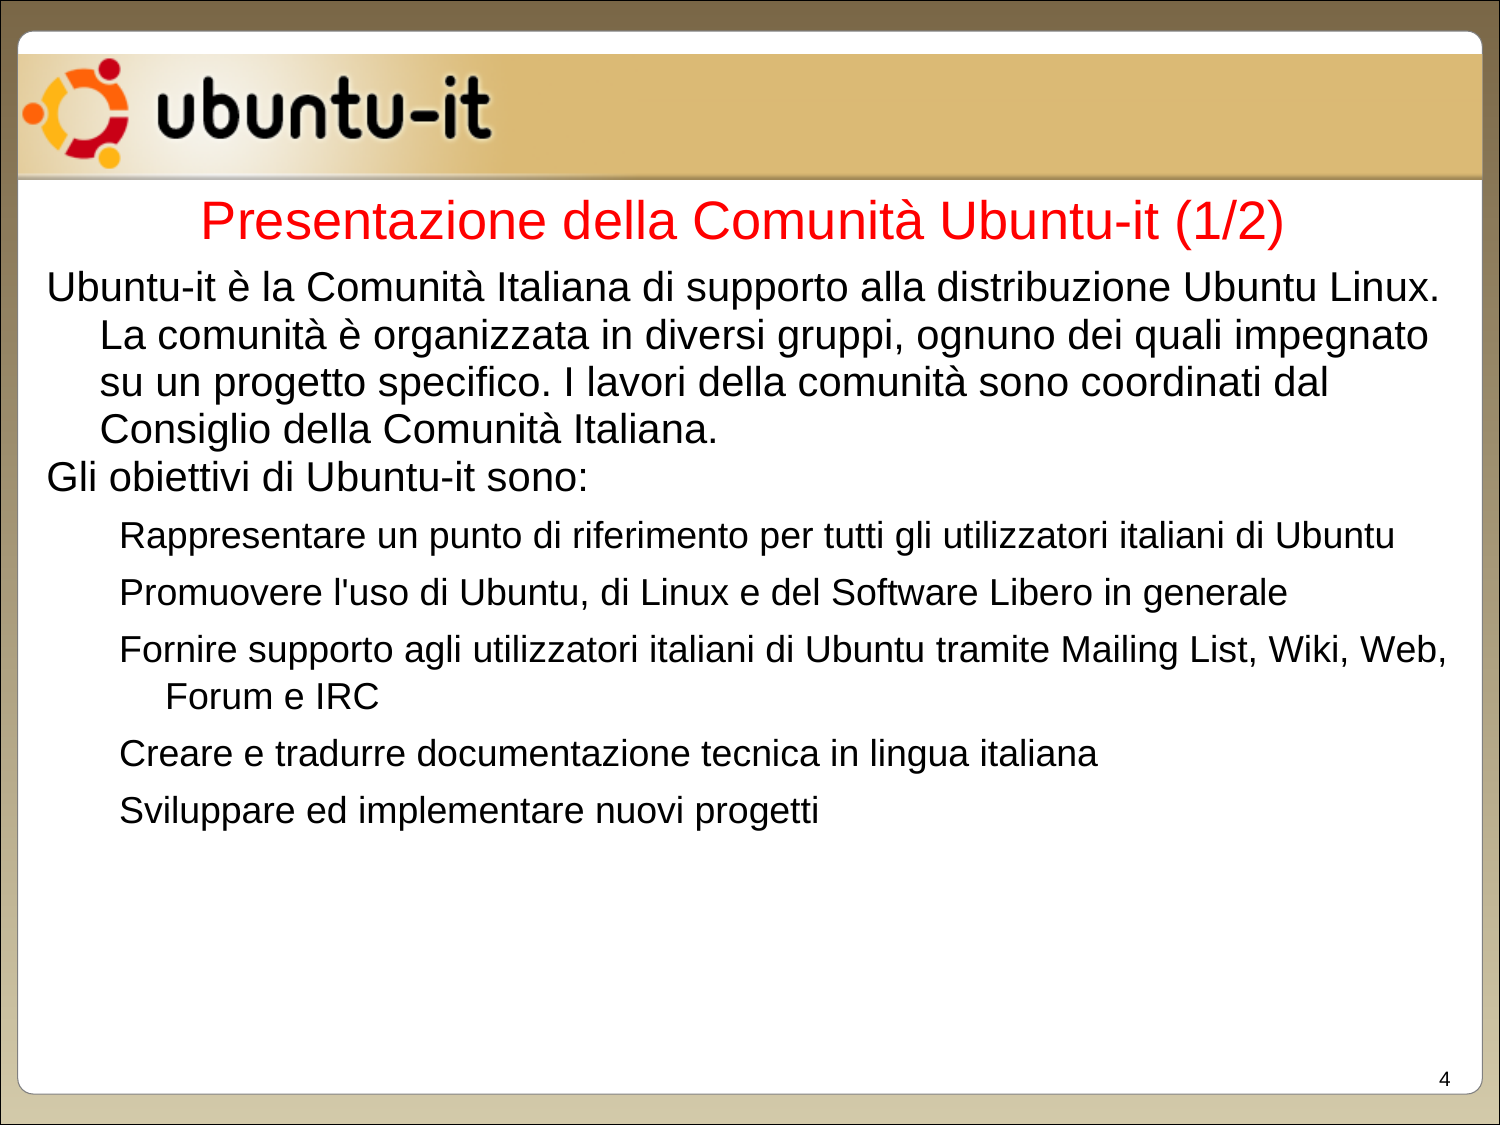

# Presentazione della Comunità Ubuntu-it (1/2)
Ubuntu-it è la Comunità Italiana di supporto alla distribuzione Ubuntu Linux. La comunità è organizzata in diversi gruppi, ognuno dei quali impegnato su un progetto specifico. I lavori della comunità sono coordinati dal Consiglio della Comunità Italiana.
Gli obiettivi di Ubuntu-it sono:
Rappresentare un punto di riferimento per tutti gli utilizzatori italiani di Ubuntu
Promuovere l'uso di Ubuntu, di Linux e del Software Libero in generale
Fornire supporto agli utilizzatori italiani di Ubuntu tramite Mailing List, Wiki, Web, Forum e IRC
Creare e tradurre documentazione tecnica in lingua italiana
Sviluppare ed implementare nuovi progetti
4